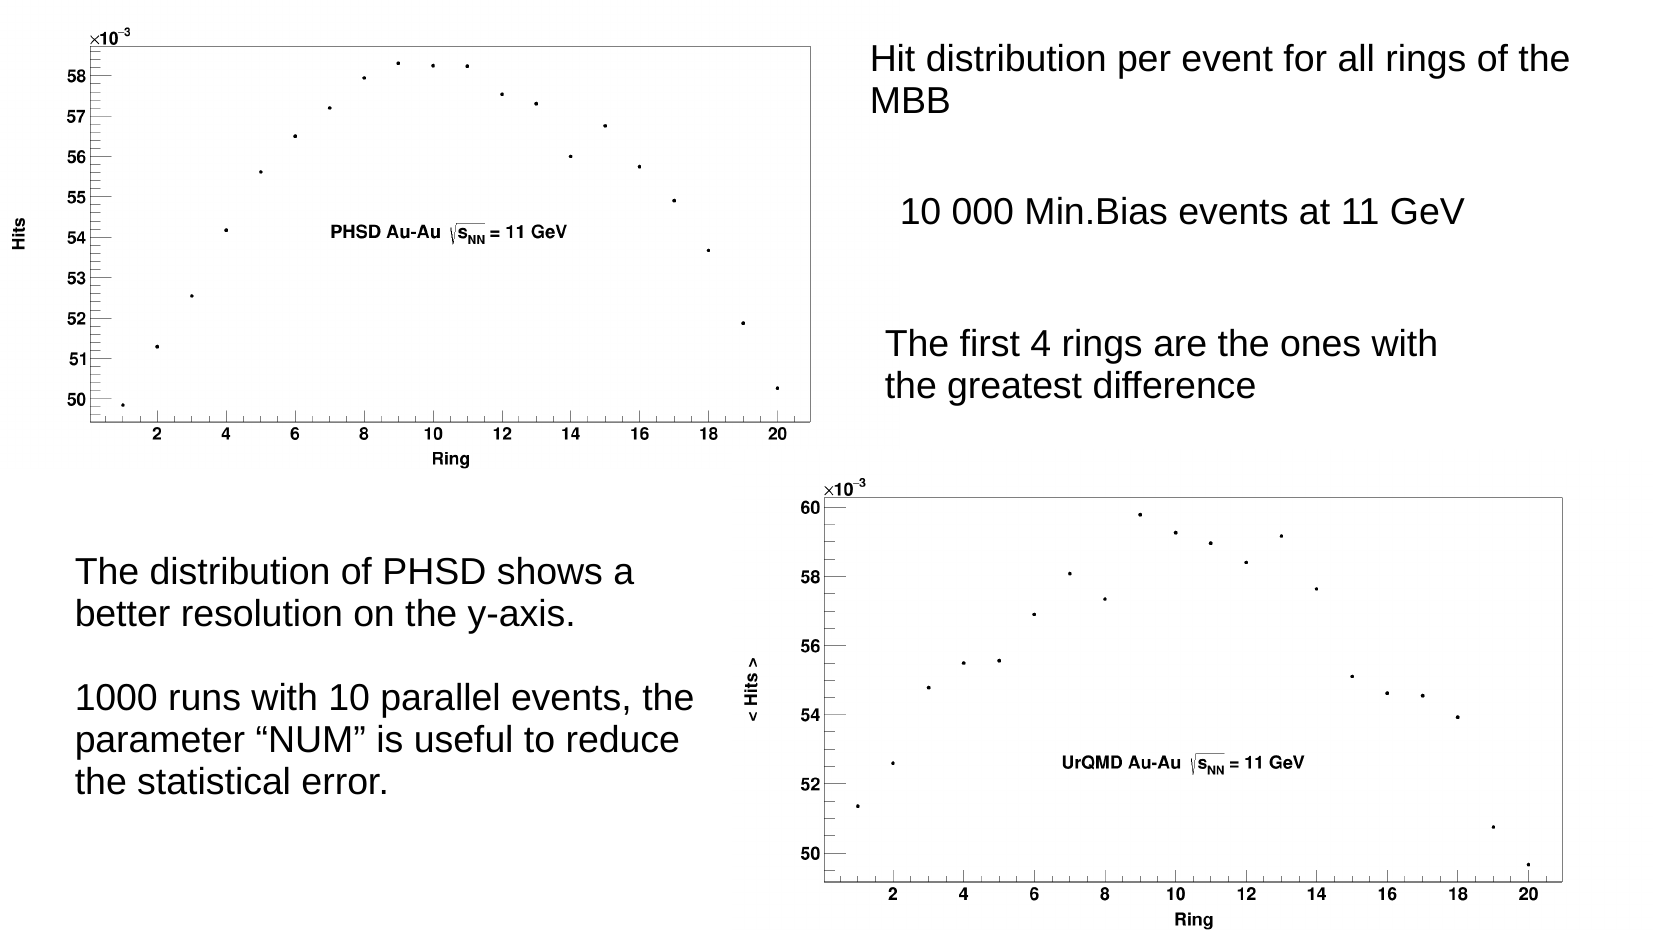

Hit distribution per event for all rings of the MBB
10 000 Min.Bias events at 11 GeV
The first 4 rings are the ones with the greatest difference
The distribution of PHSD shows a better resolution on the y-axis.
1000 runs with 10 parallel events, the parameter “NUM” is useful to reduce the statistical error.